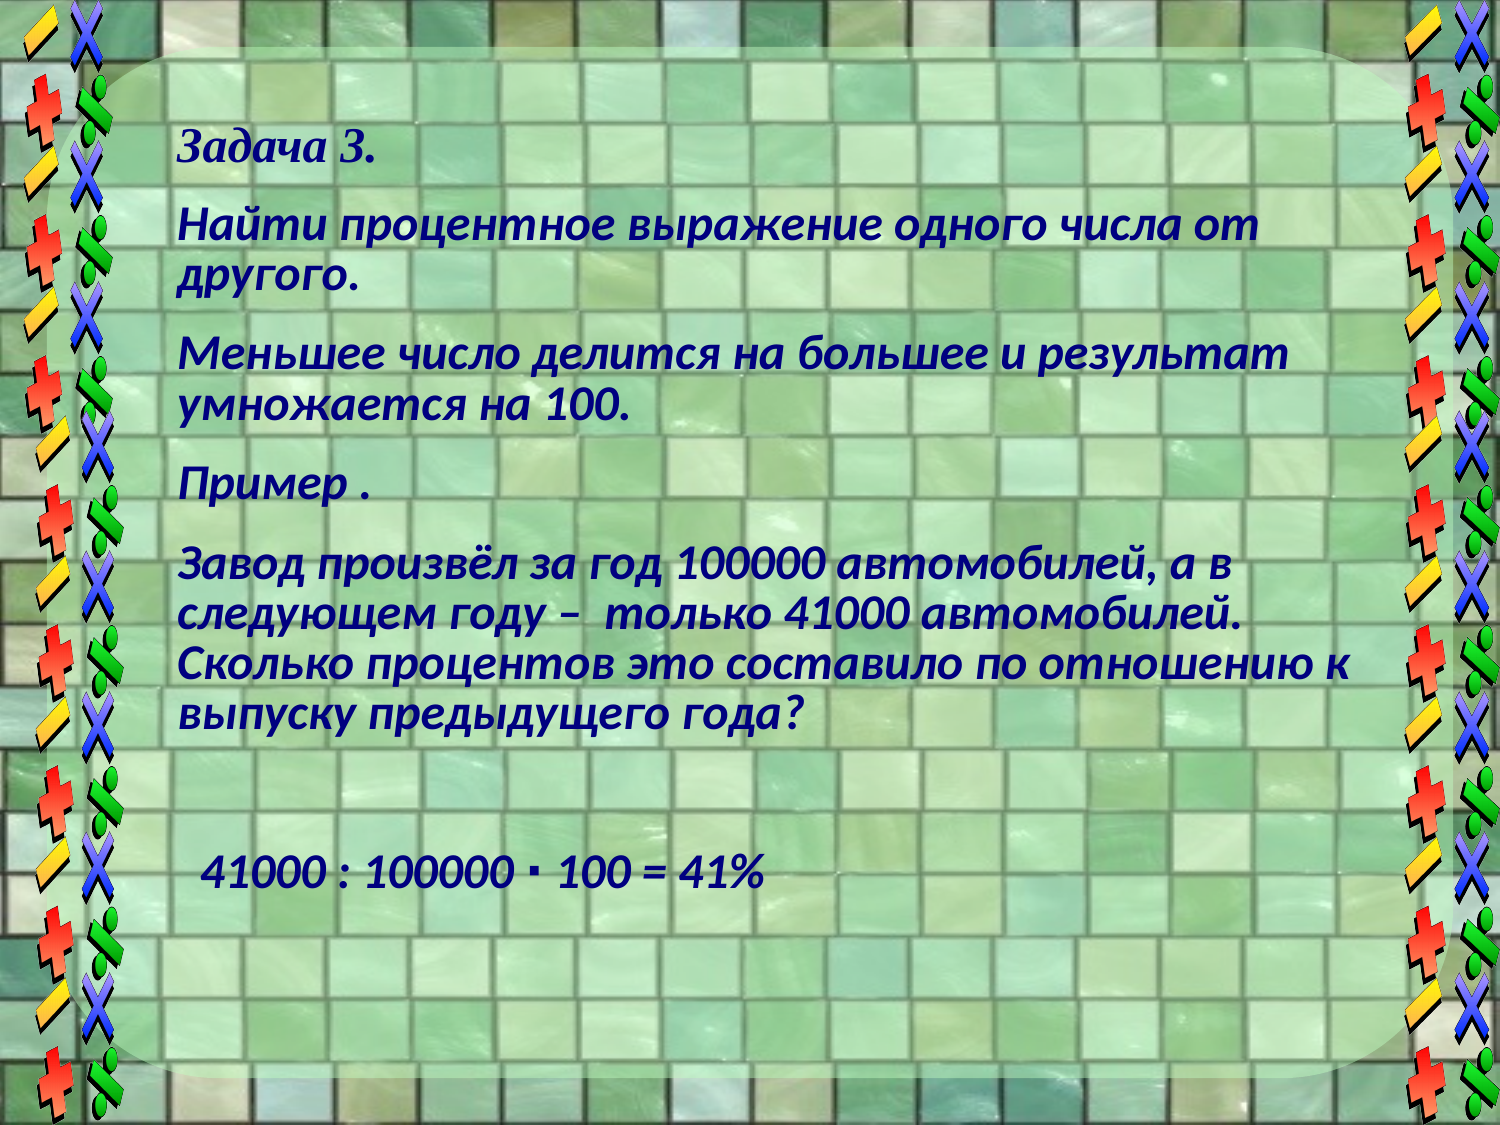

#
Задача 3.
Найти процентное выражение одного числа от другого.
Меньшее число делится на большее и результат умножается на 100.
Пример .
Завод произвёл за год 100000 автомобилей, а в следующем году –  только 41000 автомобилей. Сколько процентов это составило по отношению к выпуску предыдущего года?
 41000 : 100000 ∙ 100 = 41%